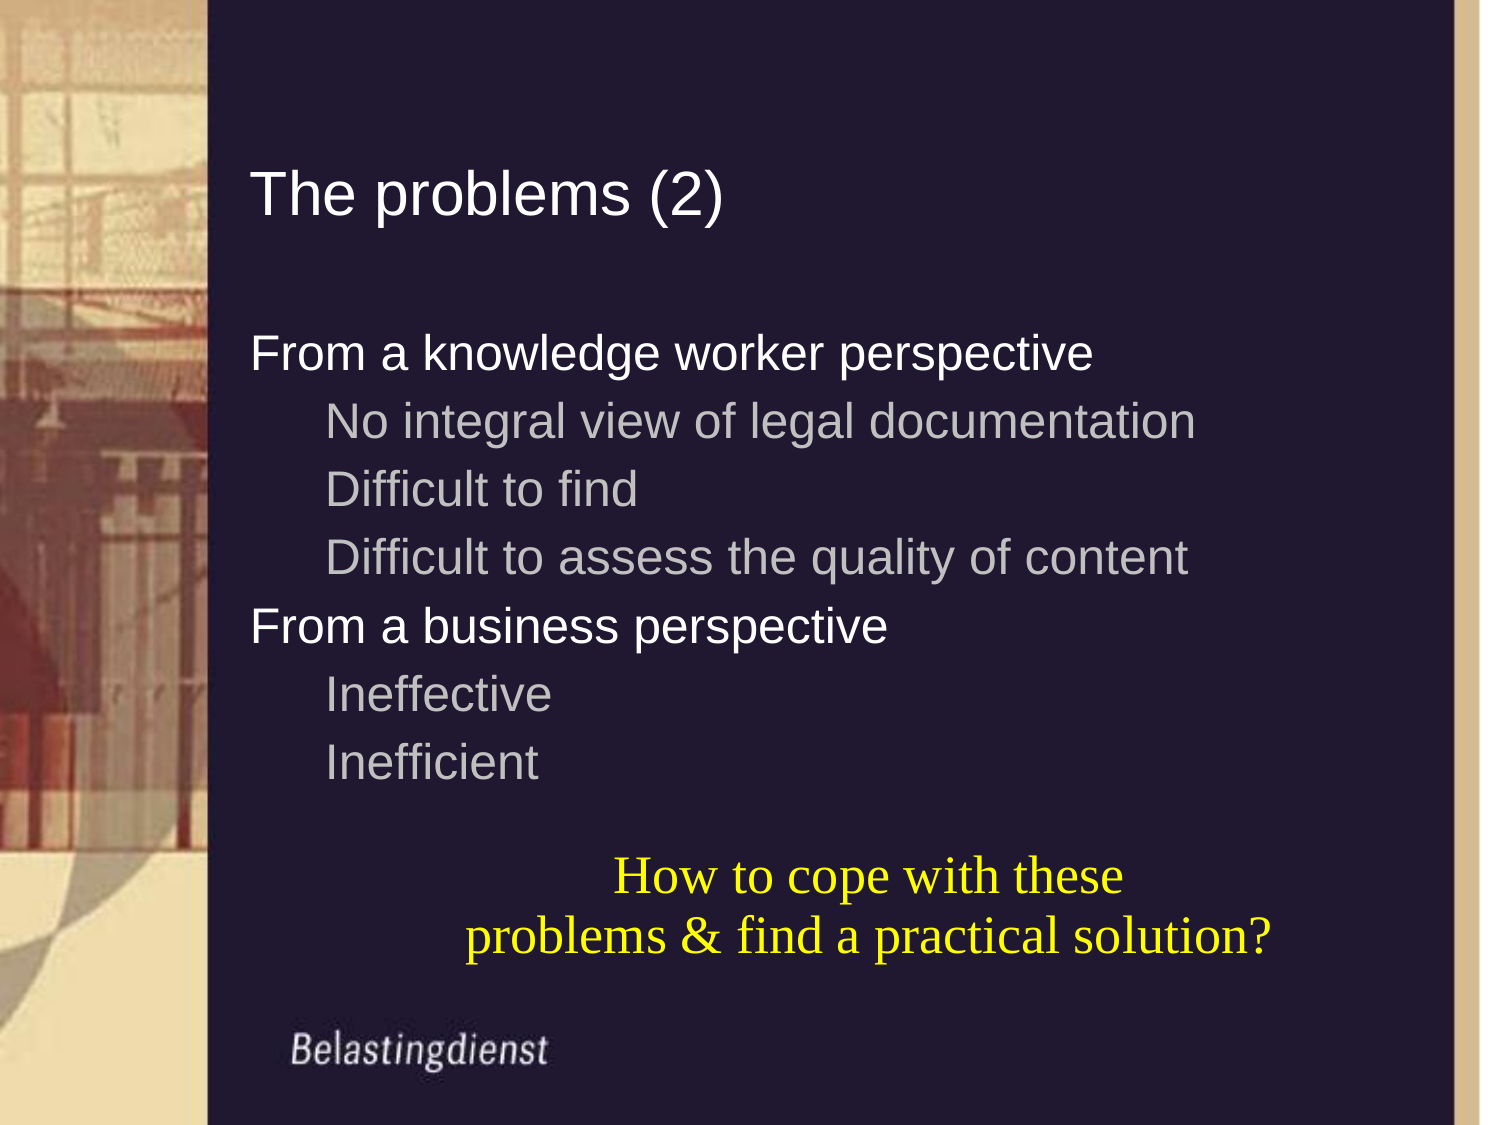

# The problems (2)
From a knowledge worker perspective
No integral view of legal documentation
Difficult to find
Difficult to assess the quality of content
From a business perspective
Ineffective
Inefficient
How to cope with these
problems & find a practical solution?